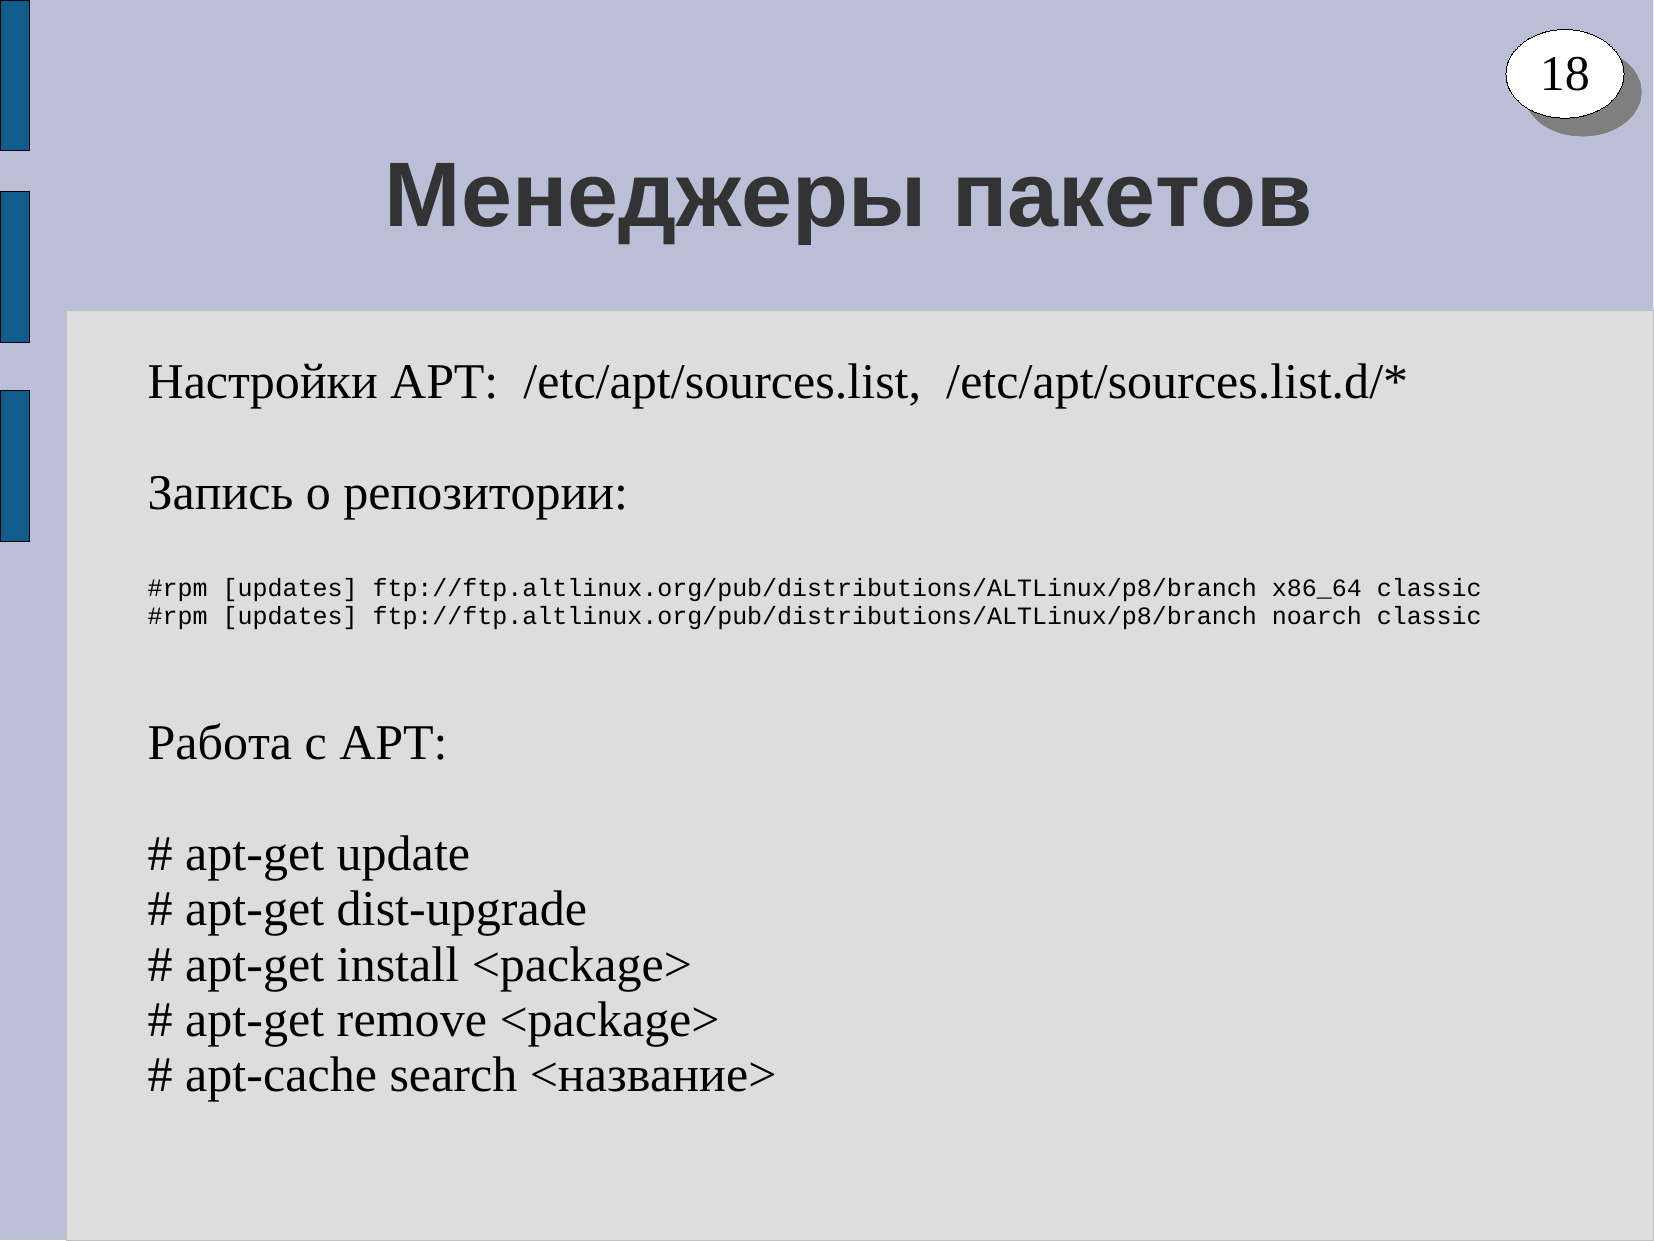

18
# Менеджеры пакетов
Настройки APT: /etc/apt/sources.list, /etc/apt/sources.list.d/*
Запись о репозитории:
#rpm [updates] ftp://ftp.altlinux.org/pub/distributions/ALTLinux/p8/branch x86_64 classic
#rpm [updates] ftp://ftp.altlinux.org/pub/distributions/ALTLinux/p8/branch noarch classic
Работа с APT:
# apt-get update
# apt-get dist-upgrade
# apt-get install <package>
# apt-get remove <package>
# apt-cache search <название>